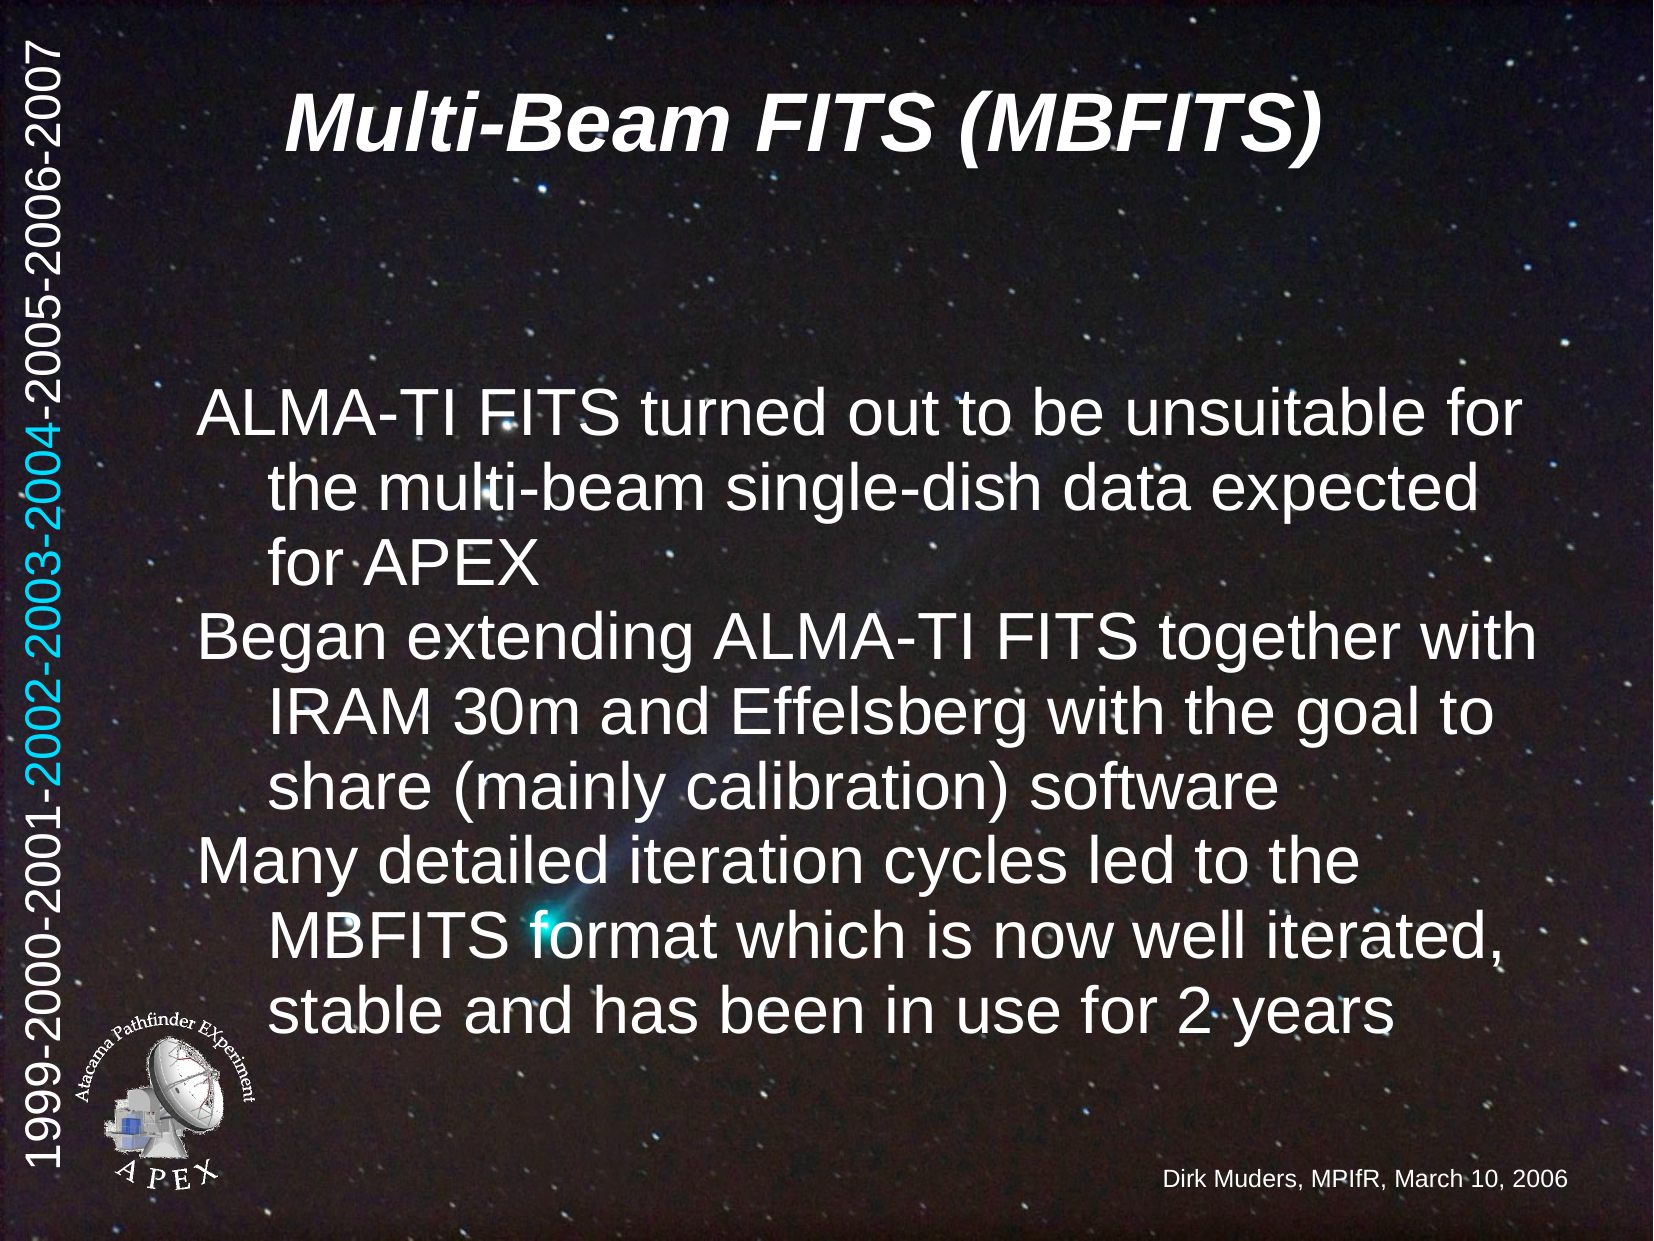

# Multi-Beam FITS (MBFITS)
1999-2000-2001-2002-2003-2004-2005-2006-2007
ALMA-TI FITS turned out to be unsuitable for the multi-beam single-dish data expected for APEX
Began extending ALMA-TI FITS together with IRAM 30m and Effelsberg with the goal to share (mainly calibration) software
Many detailed iteration cycles led to the MBFITS format which is now well iterated, stable and has been in use for 2 years